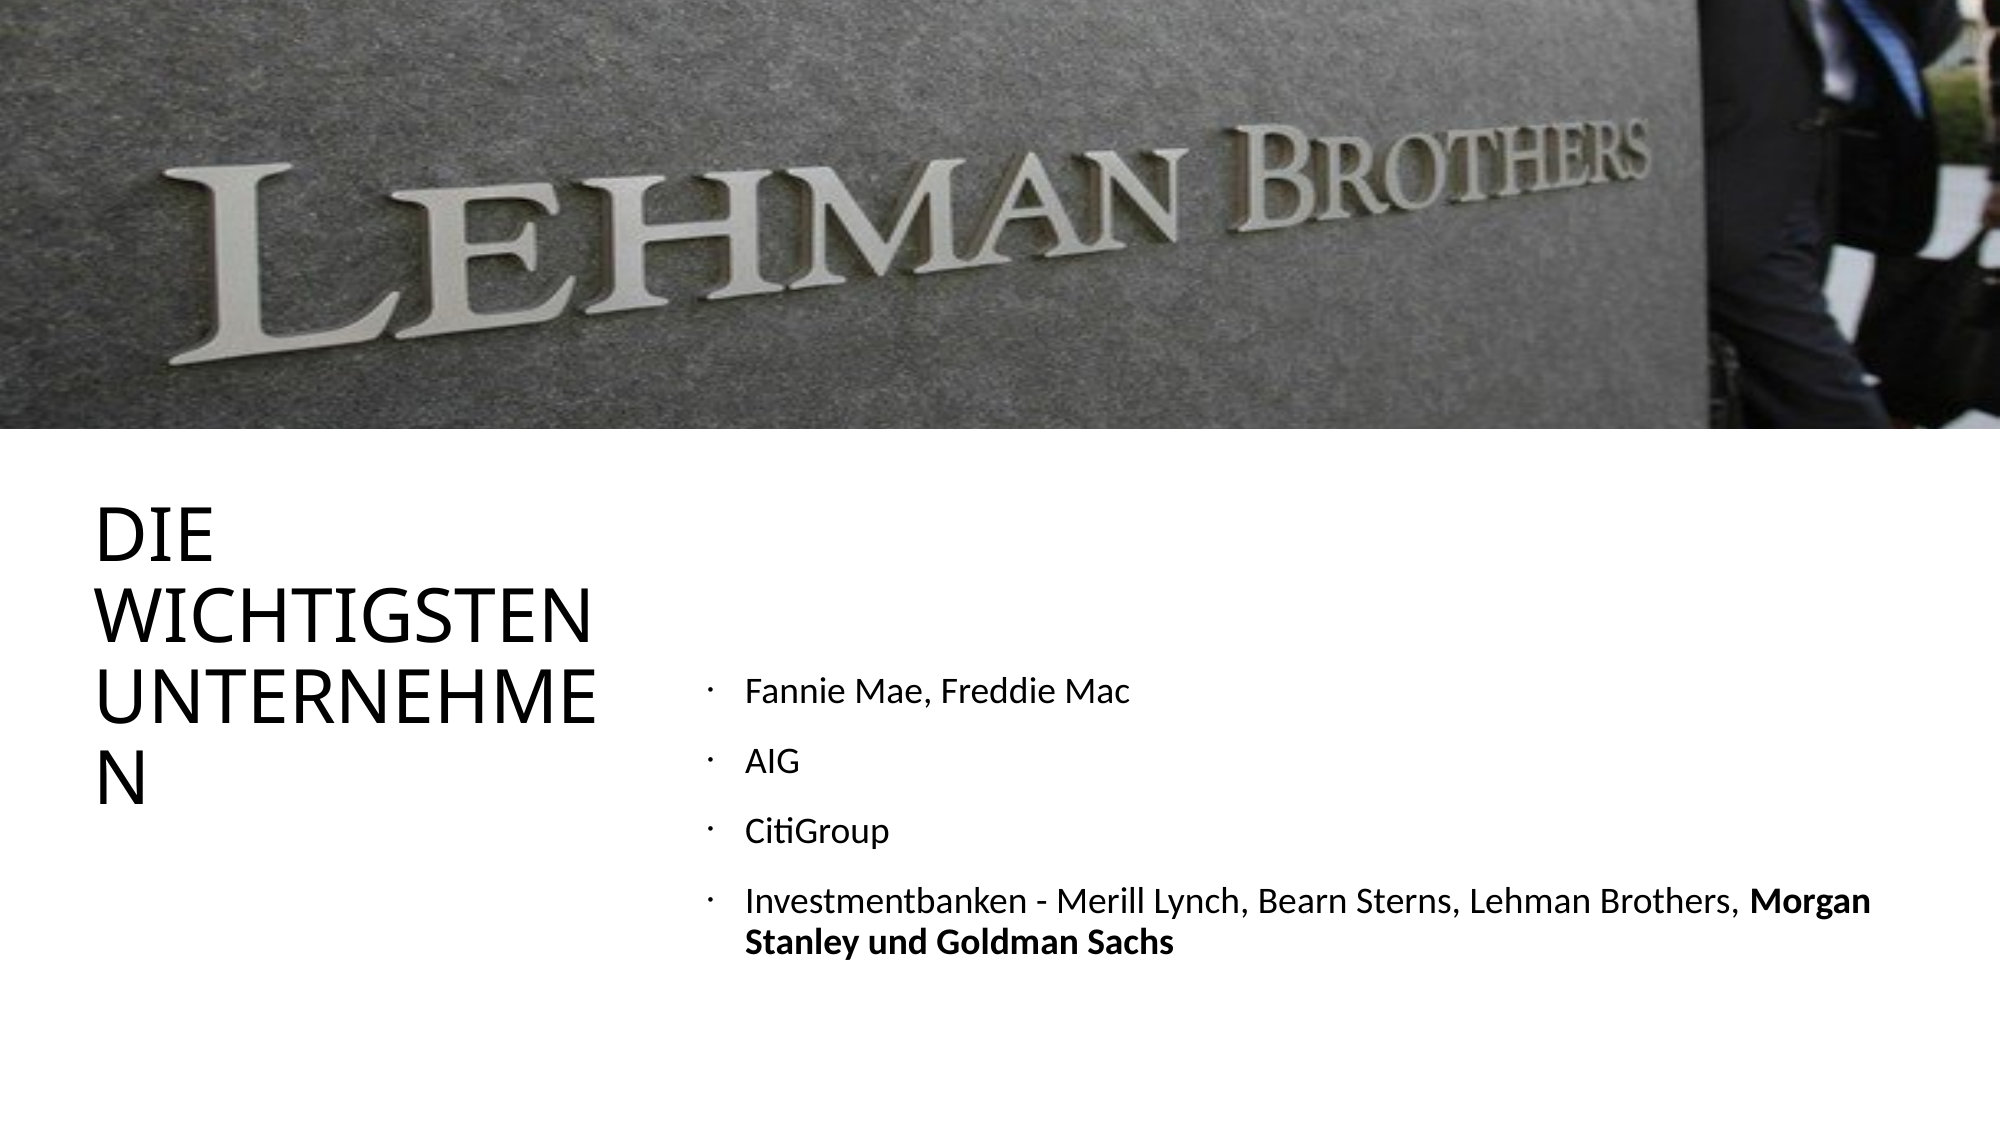

# DIE WICHTIGSTEN UNTERNEHMEN
Fannie Mae, Freddie Mac
AIG
CitiGroup
Investmentbanken - Merill Lynch, Bearn Sterns, Lehman Brothers, Morgan Stanley und Goldman Sachs